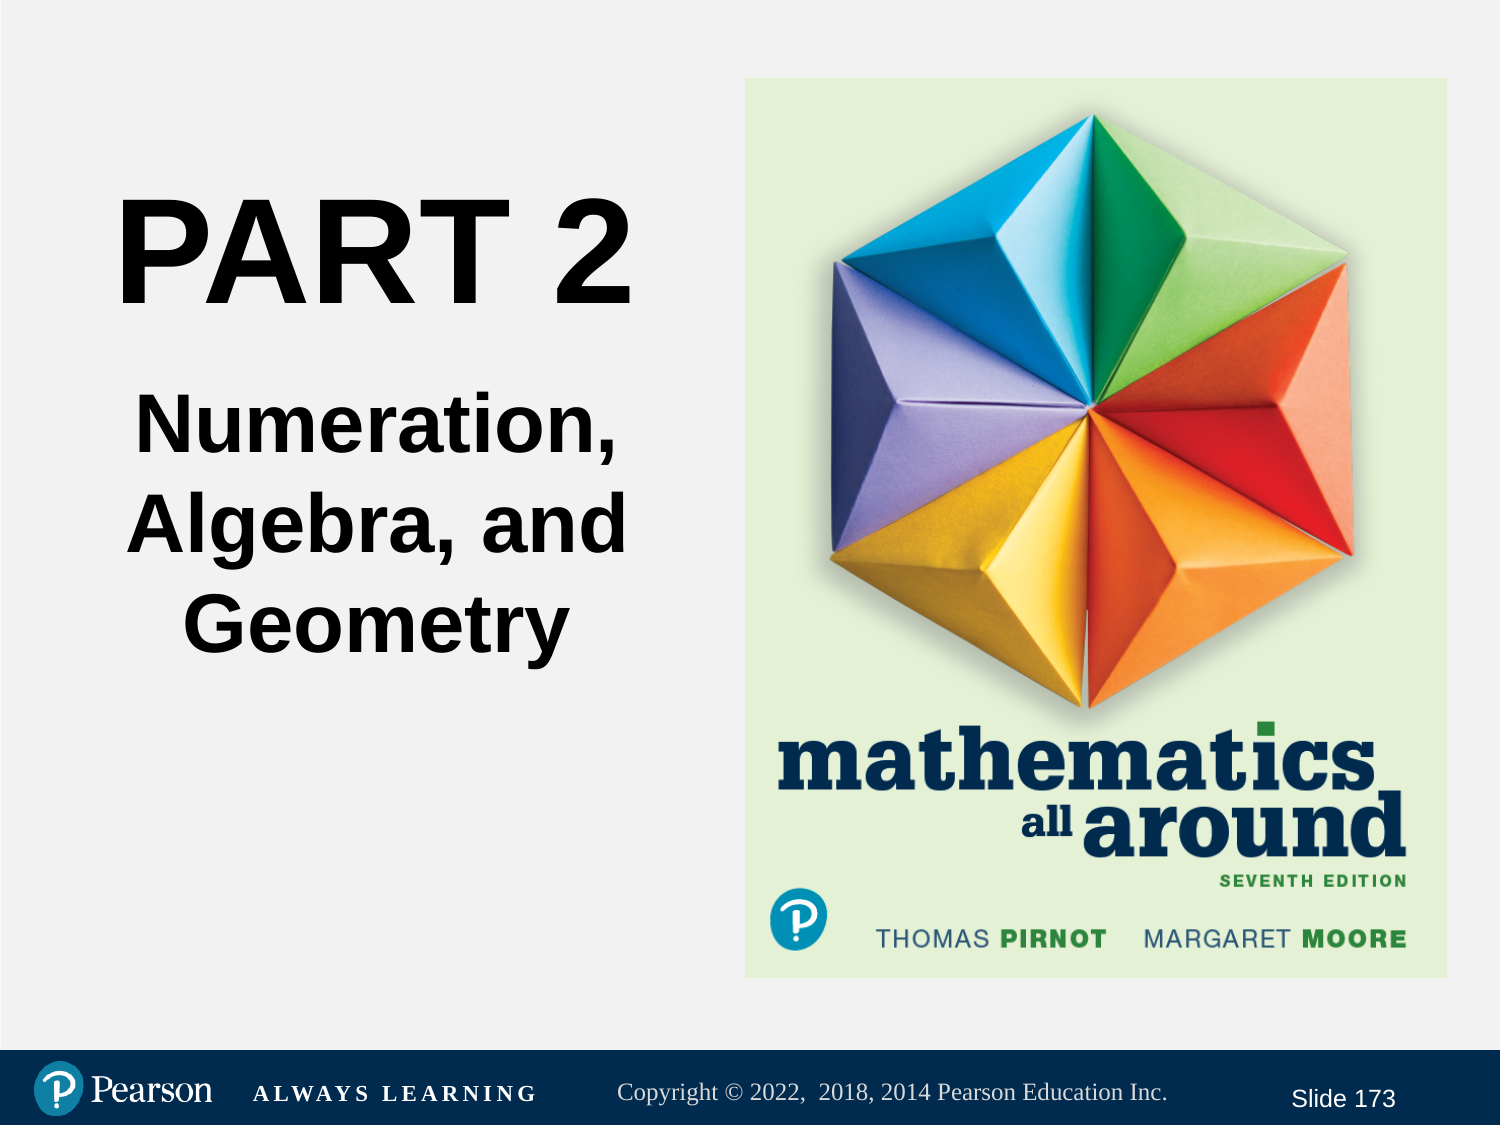

PART 2
# Numeration, Algebra, and Geometry